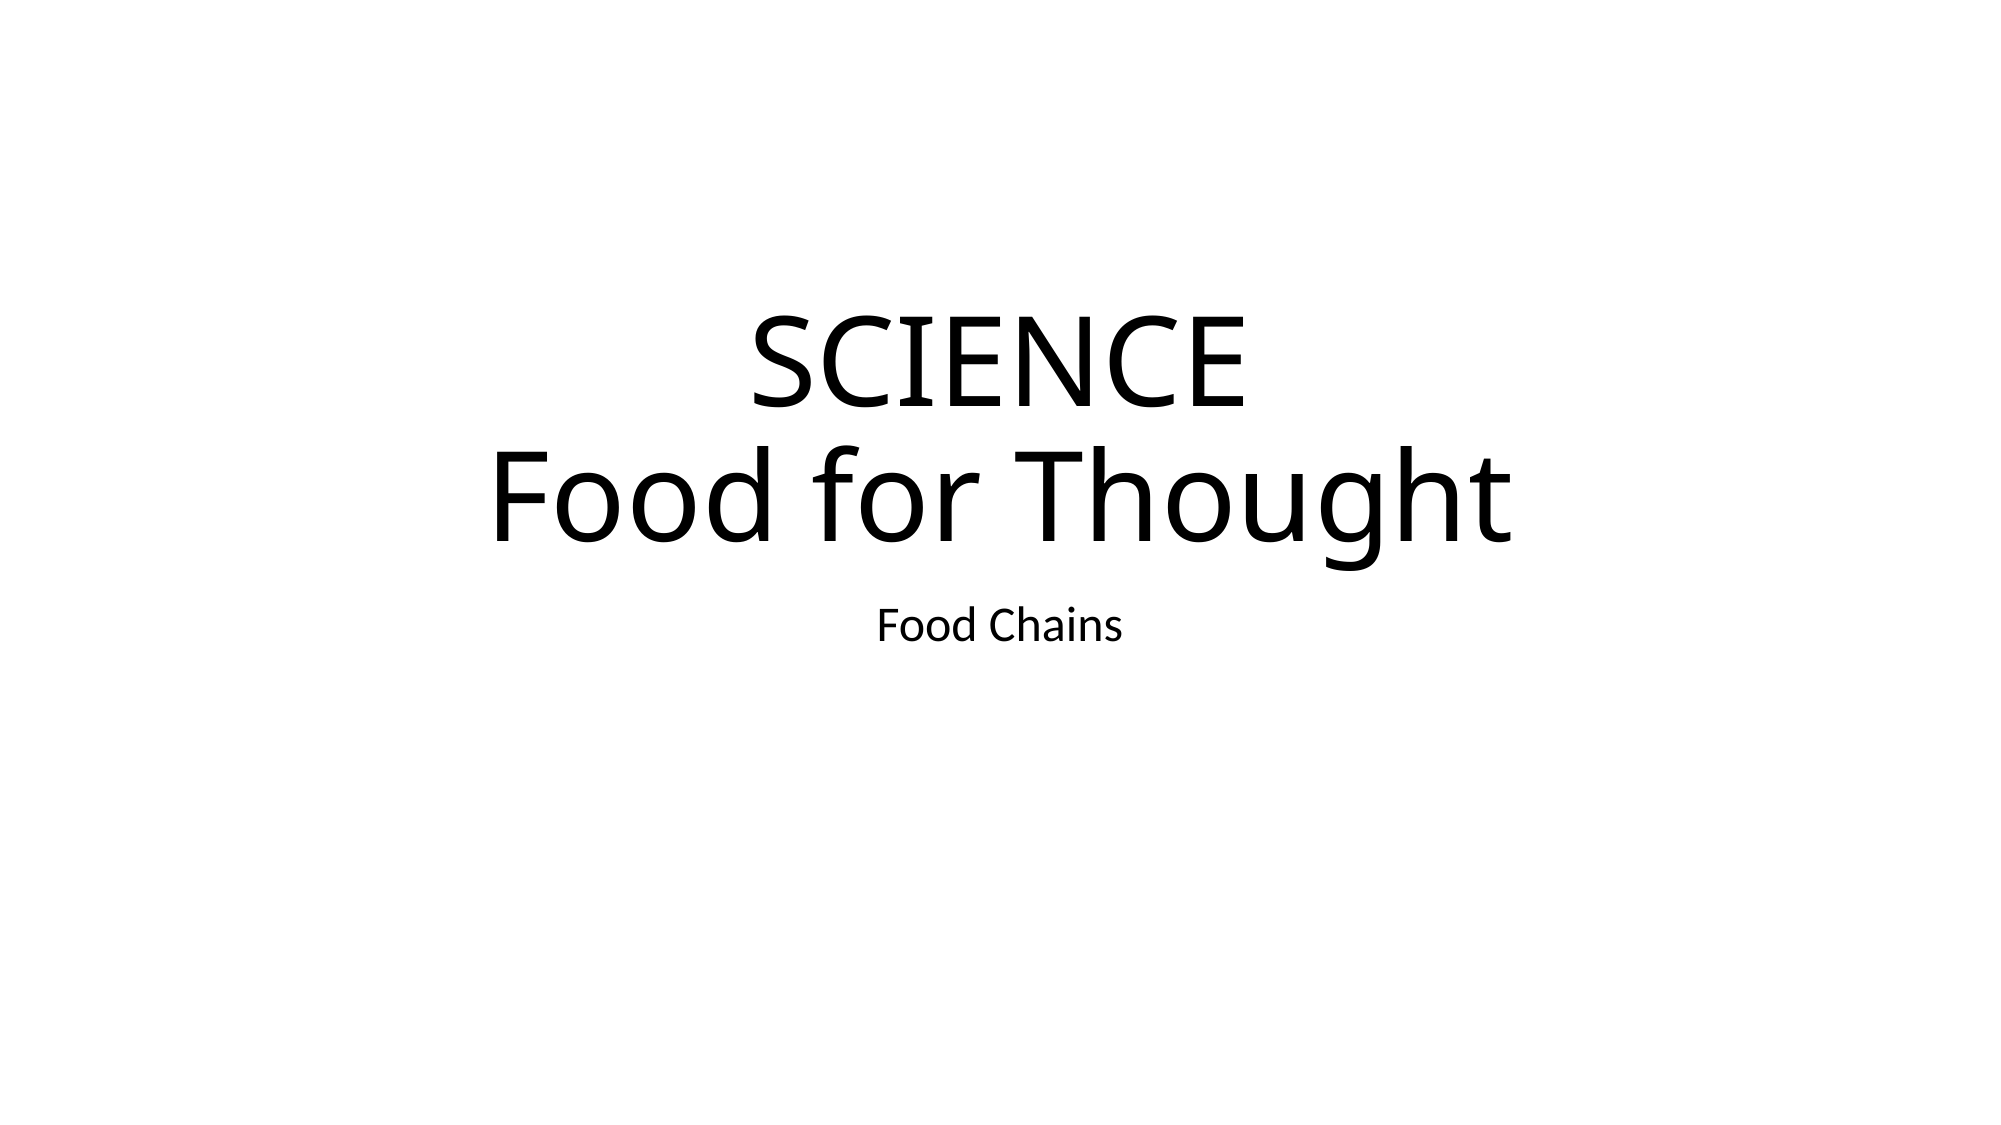

# SCIENCE Food for Thought
Food Chains